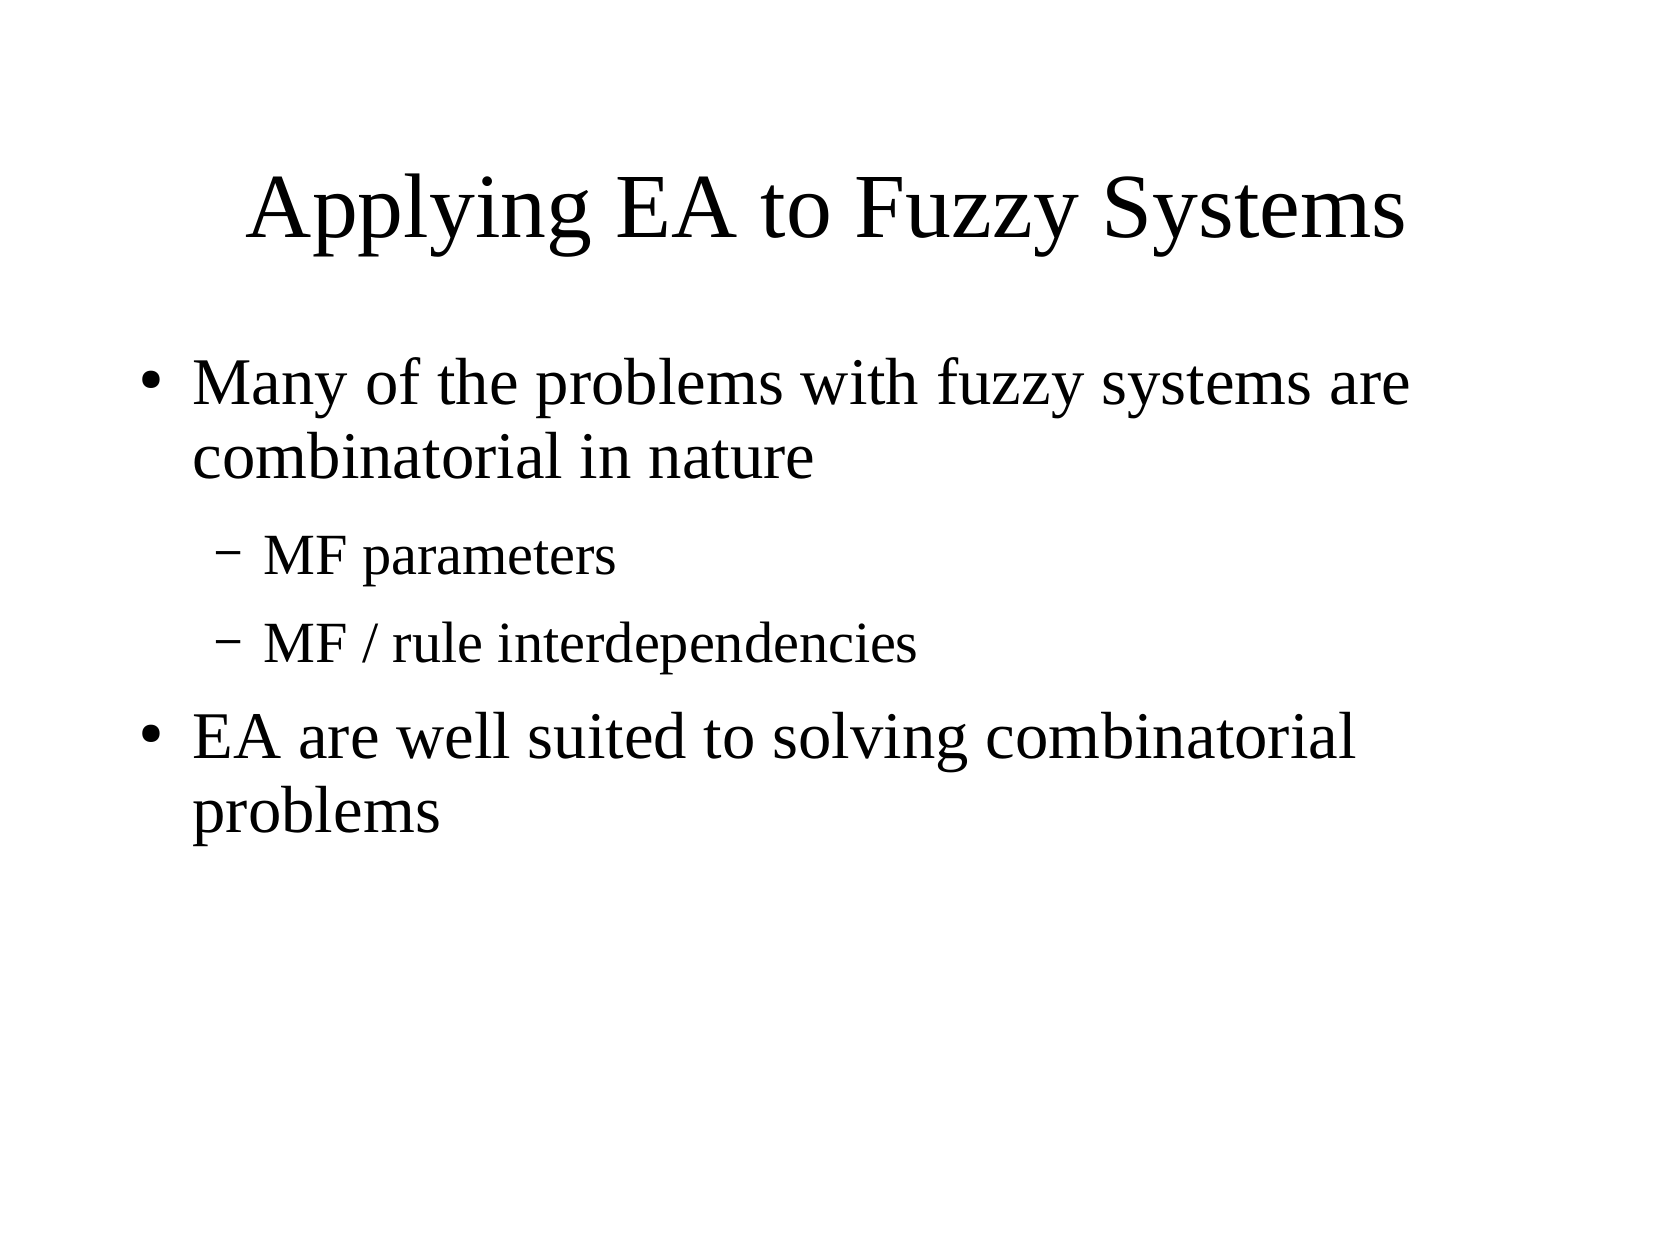

# Applying EA to Fuzzy Systems
Many of the problems with fuzzy systems are combinatorial in nature
MF parameters
MF / rule interdependencies
EA are well suited to solving combinatorial problems